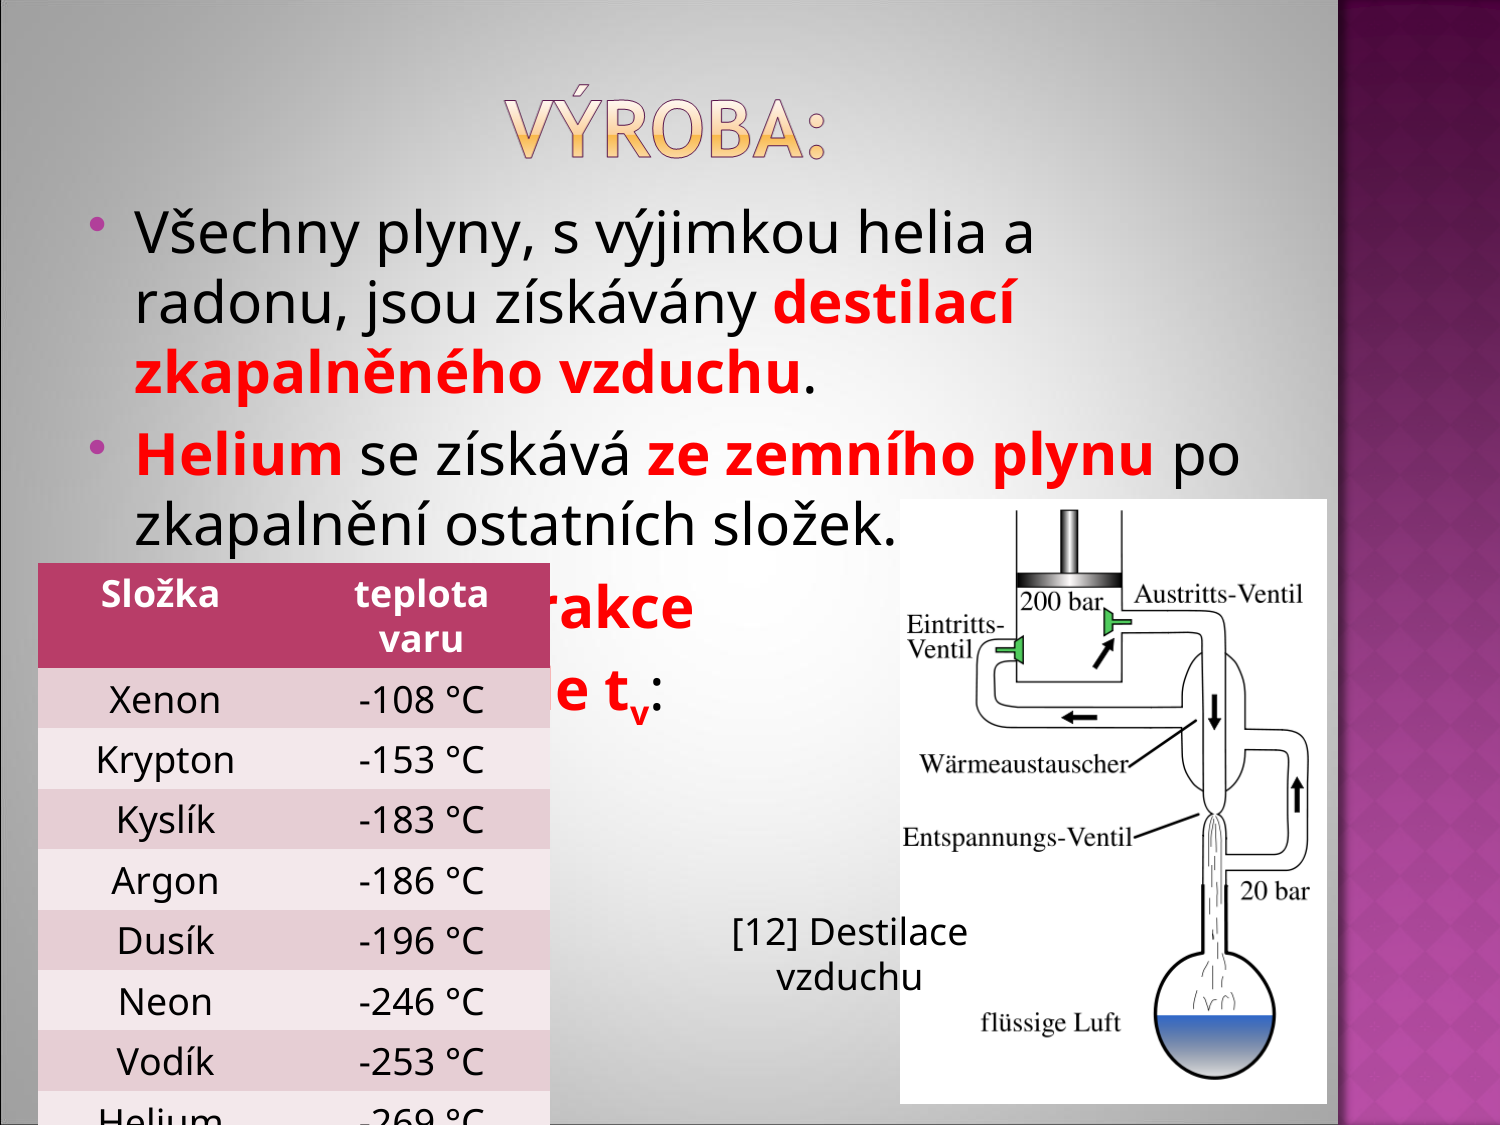

# Všechny plyny, s výjimkou helia a radonu, jsou získávány destilací zkapalněného vzduchu.
Helium se získává ze zemního plynu po zkapalnění ostatních složek.
 Frakce
 dle tv:
| Složka | teplota varu |
| --- | --- |
| Xenon | -108 °C |
| Krypton | -153 °C |
| Kyslík | -183 °C |
| Argon | -186 °C |
| Dusík | -196 °C |
| Neon | -246 °C |
| Vodík | -253 °C |
| Helium | -269 °C |
[12] Destilace vzduchu